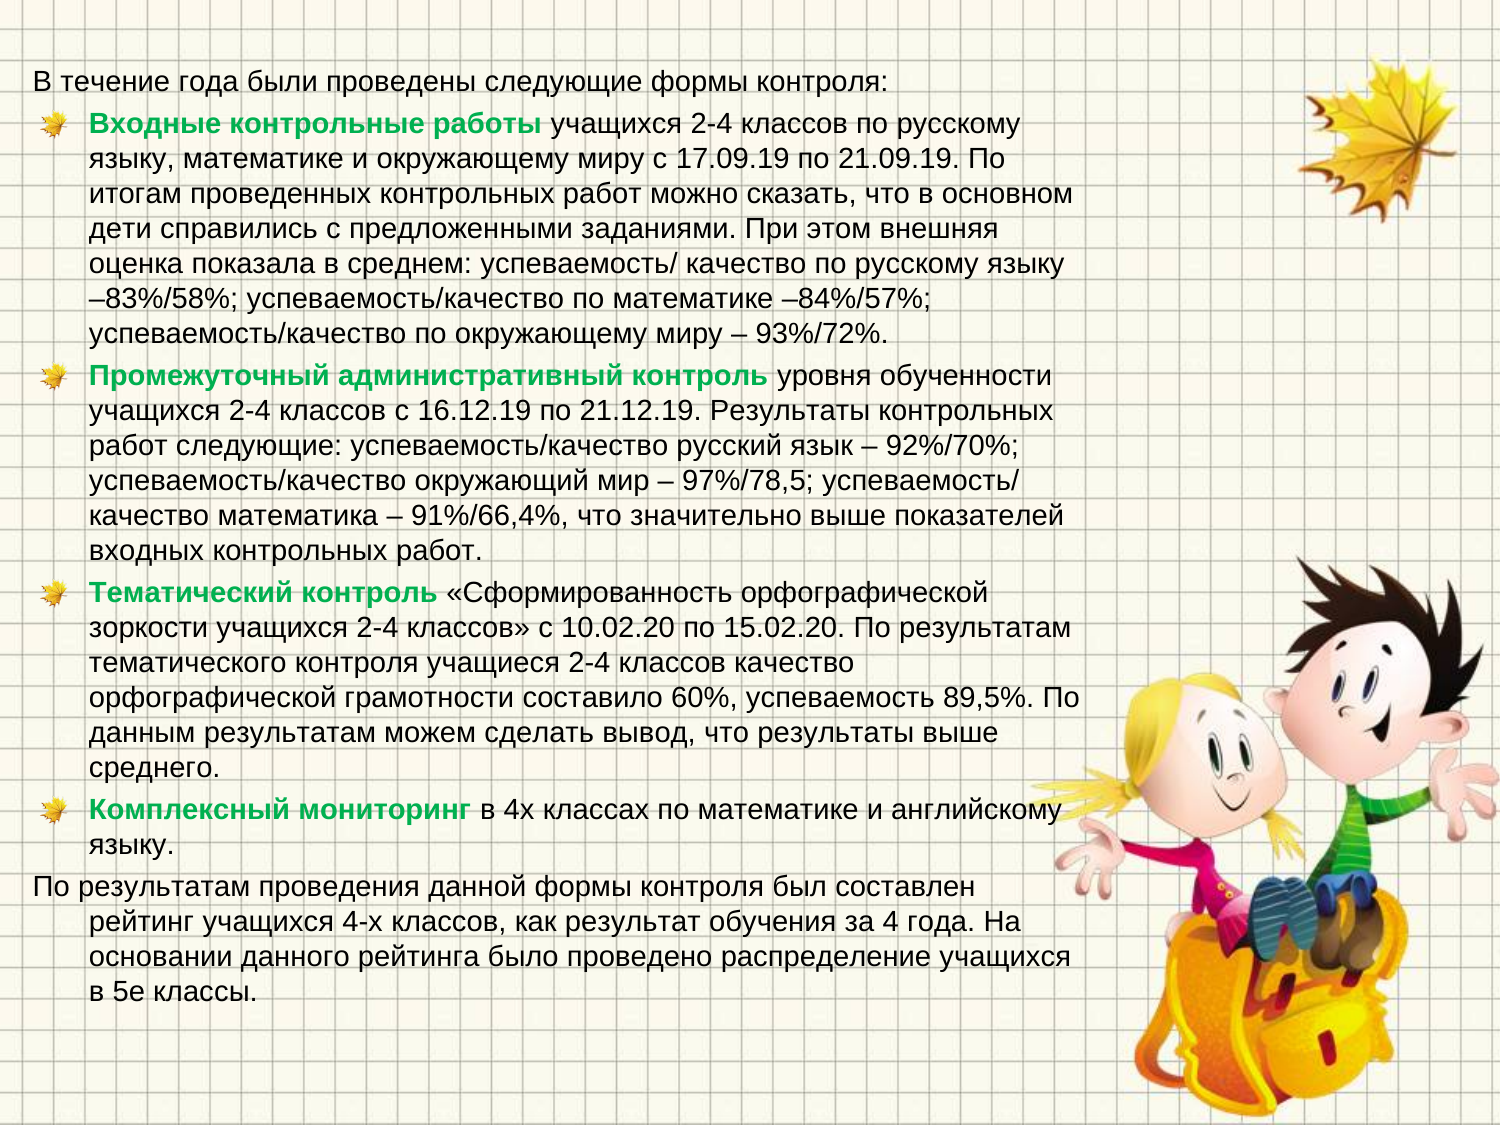

# В течение года были проведены следующие формы контроля:
Входные контрольные работы учащихся 2-4 классов по русскому языку, математике и окружающему миру с 17.09.19 по 21.09.19. По итогам проведенных контрольных работ можно сказать, что в основном дети справились с предложенными заданиями. При этом внешняя оценка показала в среднем: успеваемость/ качество по русскому языку –83%/58%; успеваемость/качество по математике –84%/57%; успеваемость/качество по окружающему миру – 93%/72%.
Промежуточный административный контроль уровня обученности учащихся 2-4 классов с 16.12.19 по 21.12.19. Результаты контрольных работ следующие: успеваемость/качество русский язык – 92%/70%; успеваемость/качество окружающий мир – 97%/78,5; успеваемость/ качество математика – 91%/66,4%, что значительно выше показателей входных контрольных работ.
Тематический контроль «Сформированность орфографической зоркости учащихся 2-4 классов» с 10.02.20 по 15.02.20. По результатам тематического контроля учащиеся 2-4 классов качество орфографической грамотности составило 60%, успеваемость 89,5%. По данным результатам можем сделать вывод, что результаты выше среднего.
Комплексный мониторинг в 4х классах по математике и английскому языку.
По результатам проведения данной формы контроля был составлен рейтинг учащихся 4-х классов, как результат обучения за 4 года. На основании данного рейтинга было проведено распределение учащихся в 5е классы.